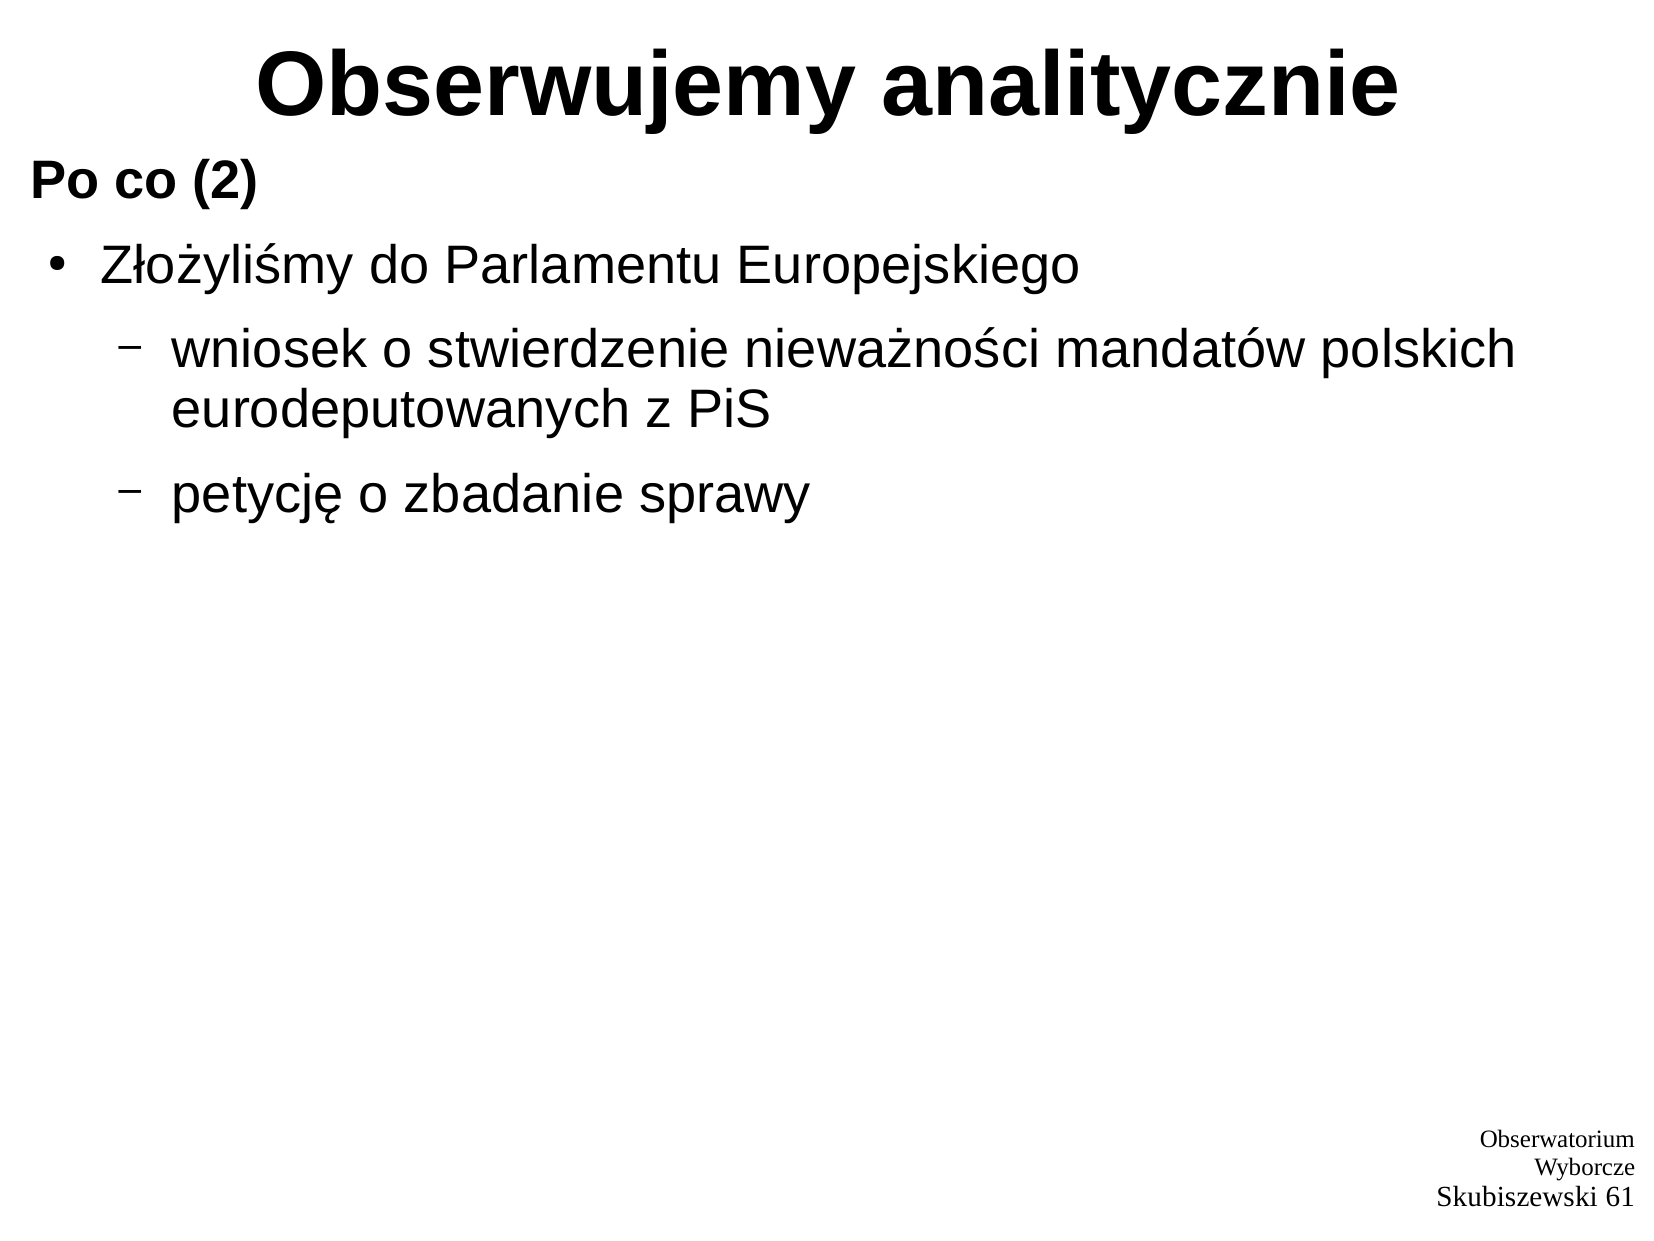

# Obserwujemy analitycznie
Po co (2)
Złożyliśmy do Parlamentu Europejskiego
wniosek o stwierdzenie nieważności mandatów polskich eurodeputowanych z PiS
petycję o zbadanie sprawy
61